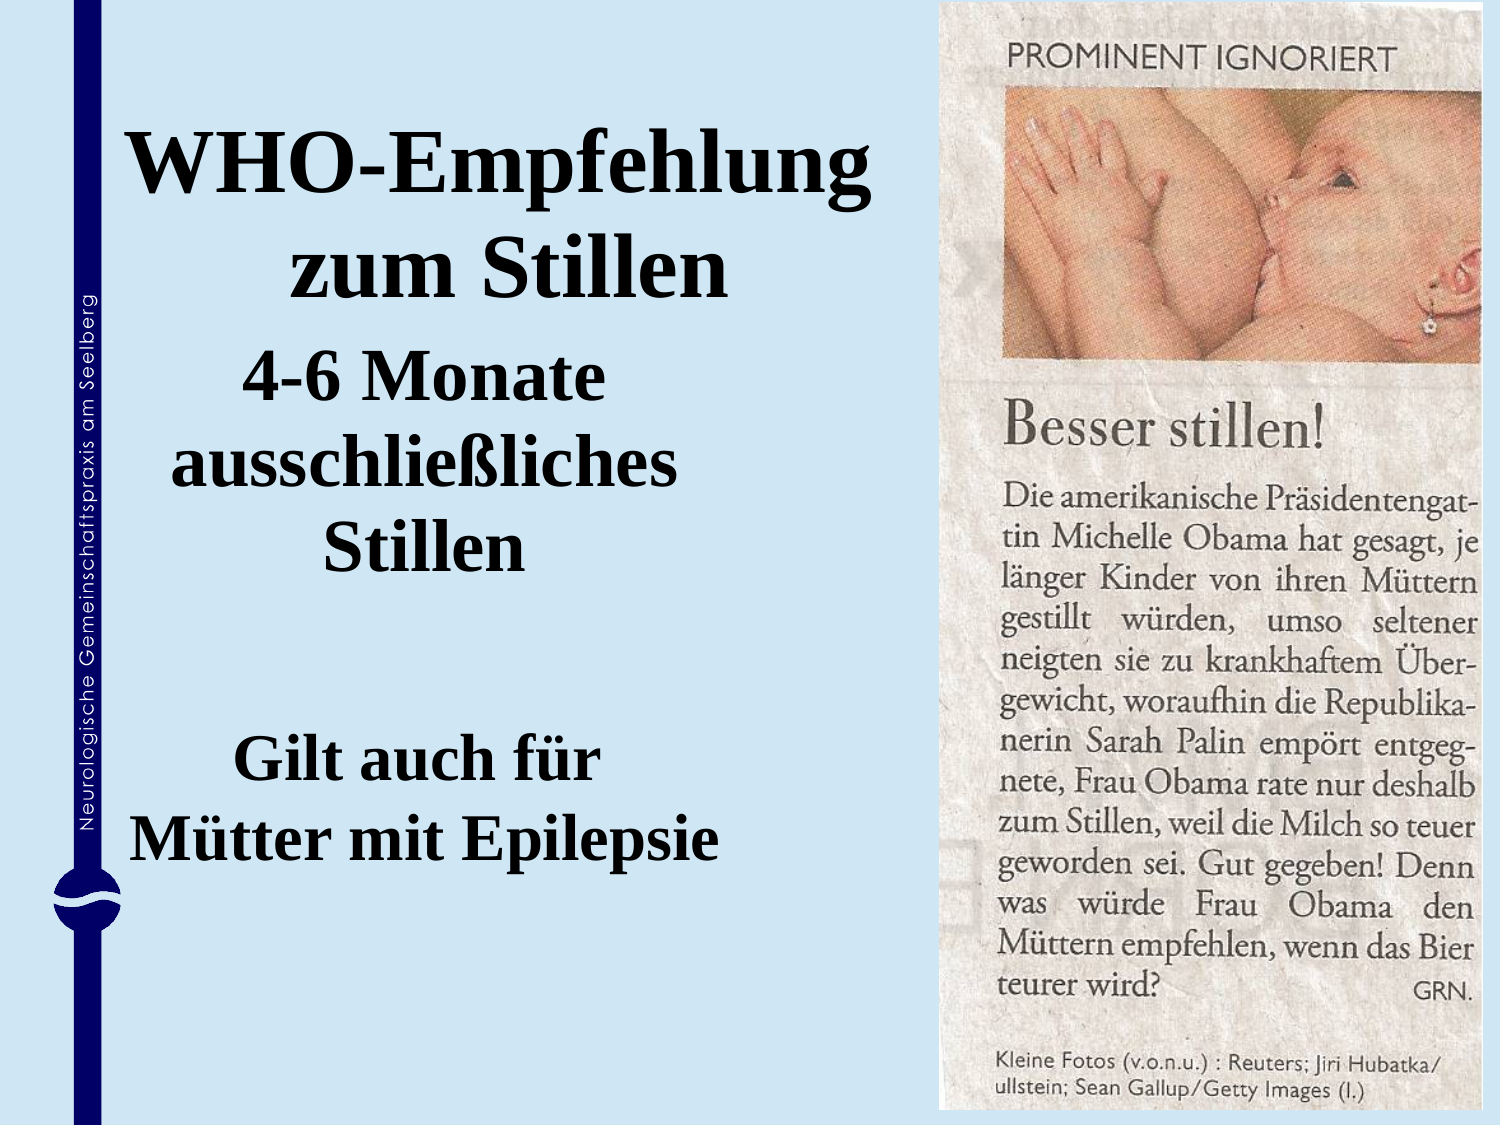

# WHO-Empfehlung zum Stillen
4-6 Monate ausschließliches Stillen
Gilt auch für
Mütter mit Epilepsie